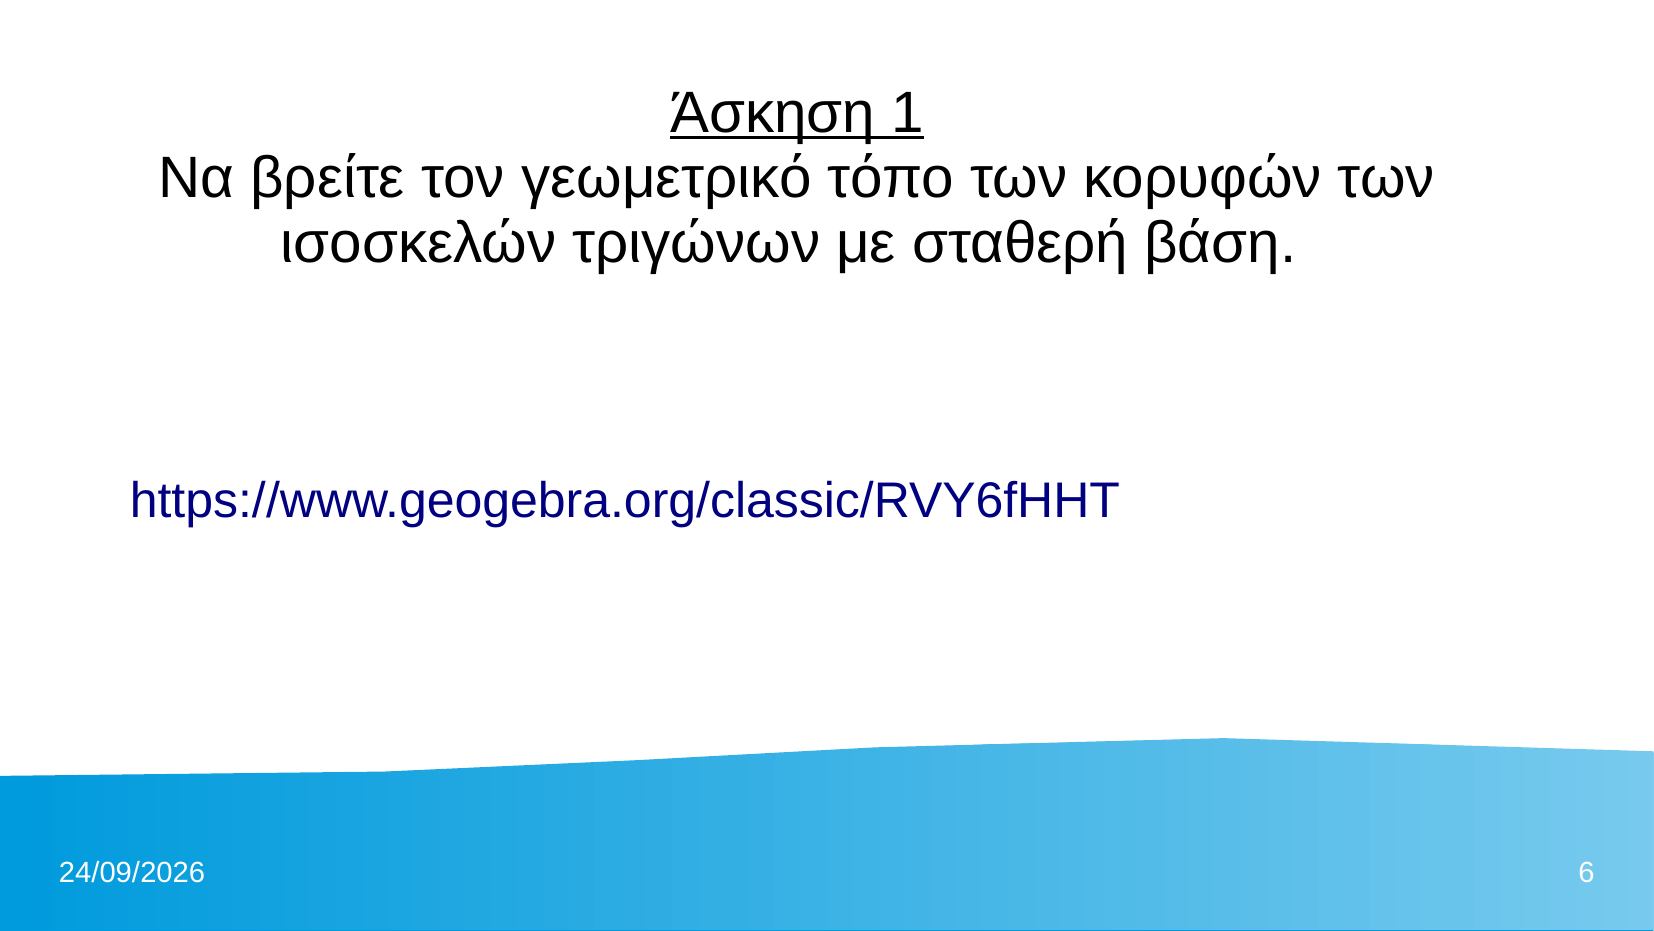

# Άσκηση 1 Να βρείτε τον γεωμετρικό τόπο των κορυφών των ισοσκελών τριγώνων με σταθερή βάση.
https://www.geogebra.org/classic/RVY6fHHT